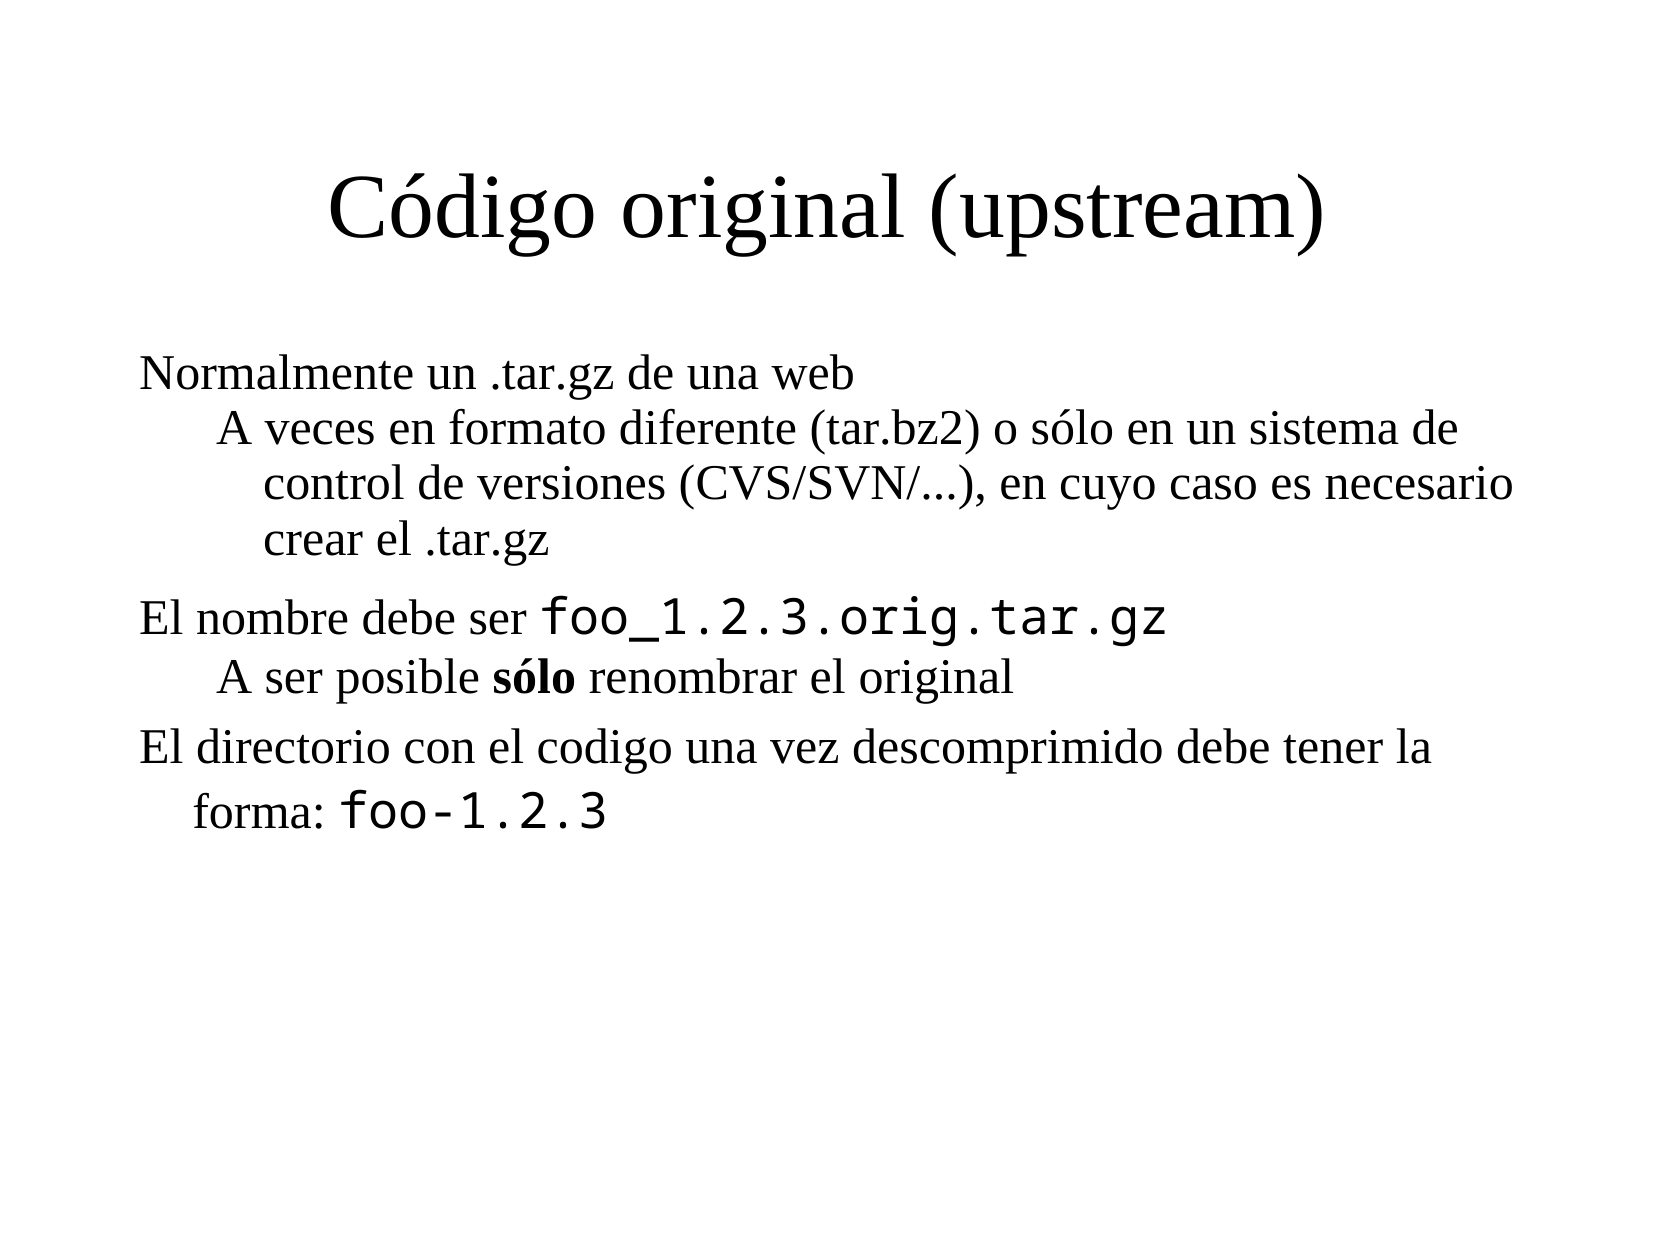

# Código original (upstream)
Normalmente un .tar.gz de una web
A veces en formato diferente (tar.bz2) o sólo en un sistema de control de versiones (CVS/SVN/...), en cuyo caso es necesario crear el .tar.gz
El nombre debe ser foo_1.2.3.orig.tar.gz
A ser posible sólo renombrar el original
El directorio con el codigo una vez descomprimido debe tener la forma: foo-1.2.3